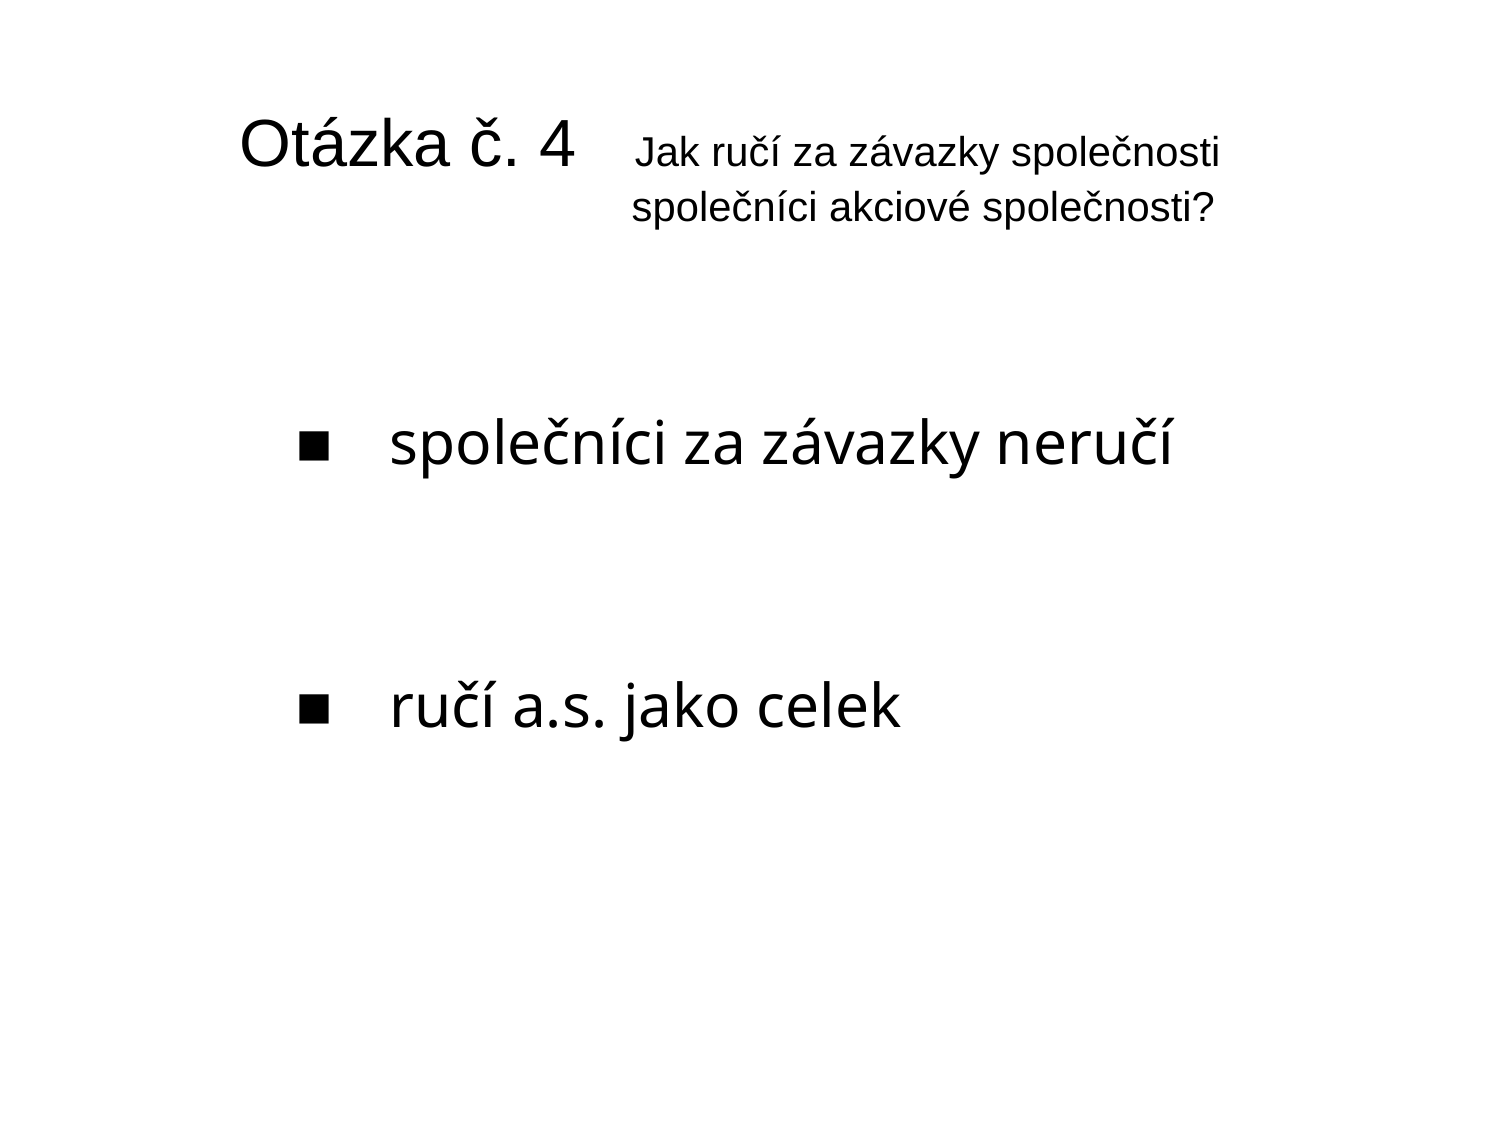

# Otázka č. 4 Jak ručí za závazky společnosti 			 společníci akciové společnosti?
	■	společníci za závazky neručí
	■	ručí a.s. jako celek